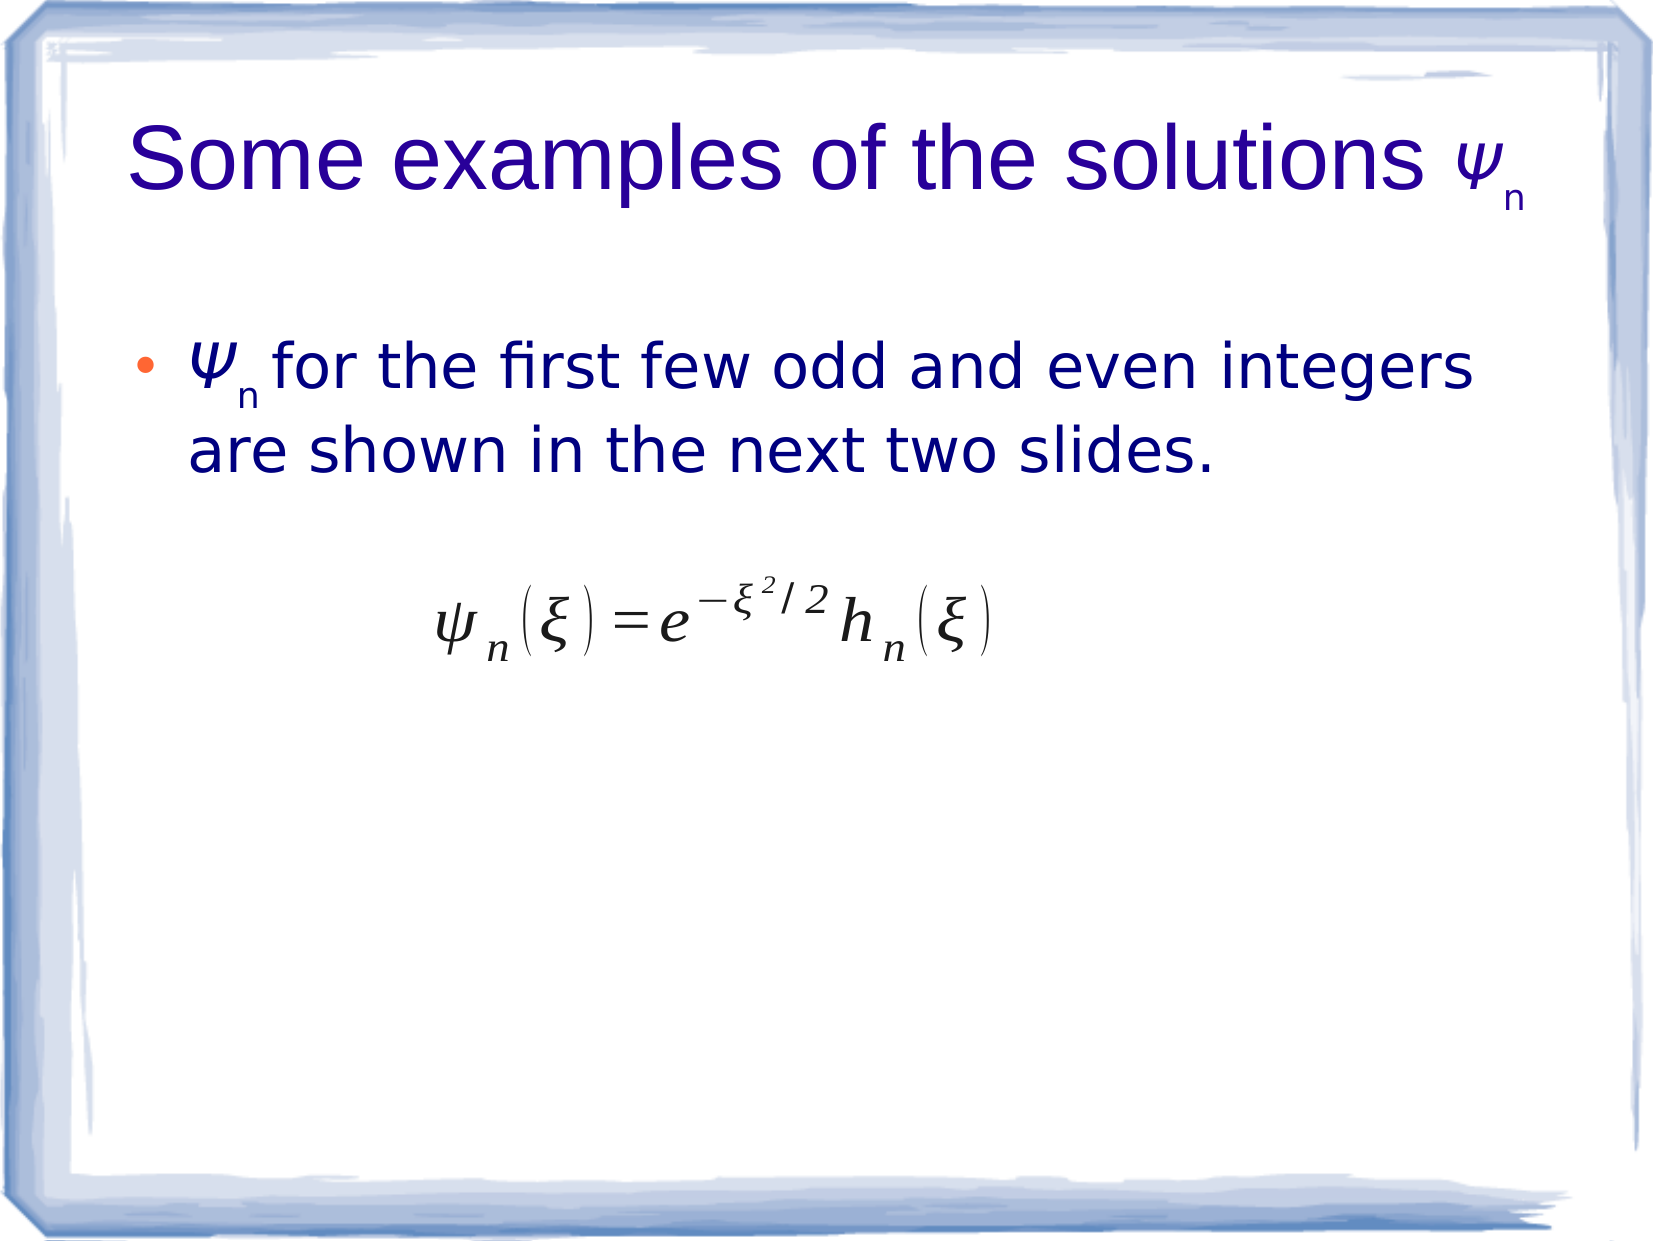

# Some examples of the solutions Ψn
Ψn for the first few odd and even integers are shown in the next two slides.